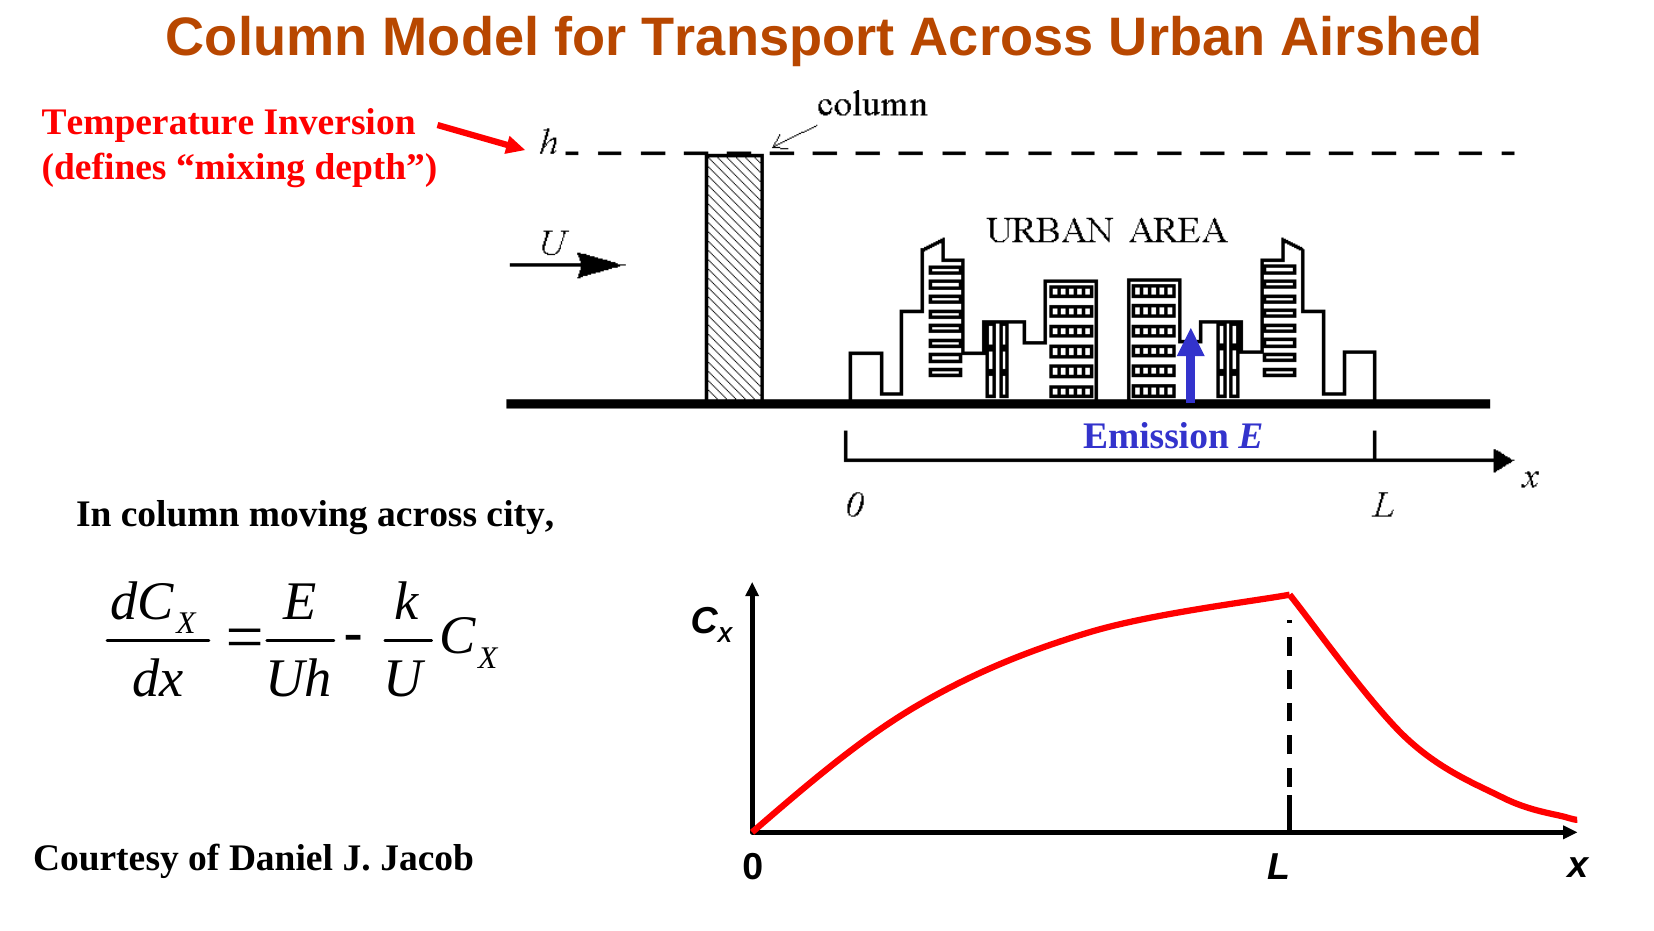

Column Model for Transport Across Urban Airshed
Temperature Inversion
(defines “mixing depth”)
Emission E
In column moving across city,
CX
Courtesy of Daniel J. Jacob
x
0
L